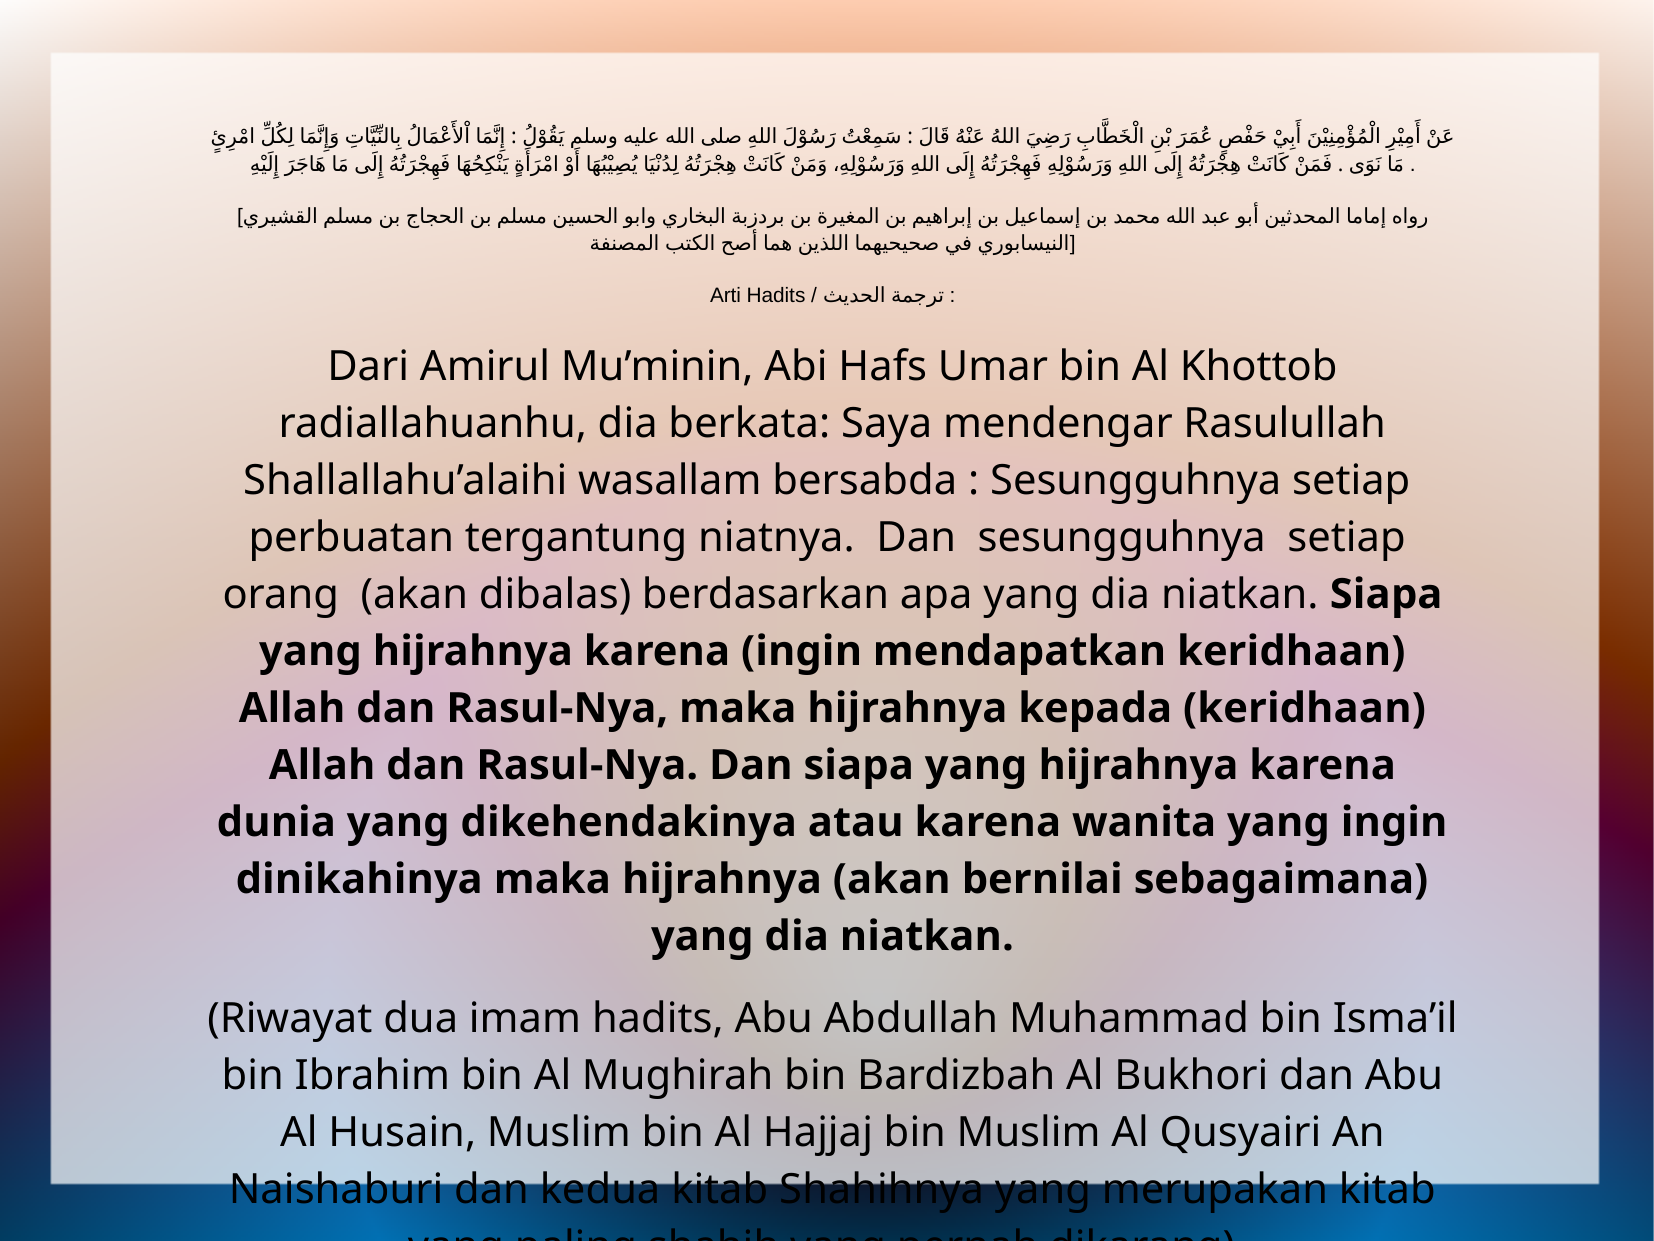

عَنْ أَمِيْرِ الْمُؤْمِنِيْنَ أَبِيْ حَفْصٍ عُمَرَ بْنِ الْخَطَّابِ رَضِيَ اللهُ عَنْهُ قَالَ : سَمِعْتُ رَسُوْلَ اللهِ صلى الله عليه وسلم يَقُوْلُ : إِنَّمَا اْلأَعْمَالُ بِالنِّيَّاتِ وَإِنَّمَا لِكُلِّ امْرِئٍ مَا نَوَى . فَمَنْ كَانَتْ هِجْرَتُهُ إِلَى اللهِ وَرَسُوْلِهِ فَهِجْرَتُهُ إِلَى اللهِ وَرَسُوْلِهِ، وَمَنْ كَانَتْ هِجْرَتُهُ لِدُنْيَا يُصِيْبُهَا أَوْ امْرَأَةٍ يَنْكِحُهَا فَهِجْرَتُهُ إِلَى مَا هَاجَرَ إِلَيْهِ .
[رواه إماما المحدثين أبو عبد الله محمد بن إسماعيل بن إبراهيم بن المغيرة بن بردزبة البخاري وابو الحسين مسلم بن الحجاج بن مسلم القشيري النيسابوري في صحيحيهما اللذين هما أصح الكتب المصنفة]
Arti Hadits / ترجمة الحديث :
Dari Amirul Mu’minin, Abi Hafs Umar bin Al Khottob radiallahuanhu, dia berkata: Saya mendengar Rasulullah Shallallahu’alaihi wasallam bersabda : Sesungguhnya setiap  perbuatan tergantung niatnya.  Dan  sesungguhnya  setiap  orang  (akan dibalas) berdasarkan apa yang dia niatkan. Siapa yang hijrahnya karena (ingin mendapatkan keridhaan) Allah dan Rasul-Nya, maka hijrahnya kepada (keridhaan) Allah dan Rasul-Nya. Dan siapa yang hijrahnya karena dunia yang dikehendakinya atau karena wanita yang ingin dinikahinya maka hijrahnya (akan bernilai sebagaimana) yang dia niatkan.
(Riwayat dua imam hadits, Abu Abdullah Muhammad bin Isma’il bin Ibrahim bin Al Mughirah bin Bardizbah Al Bukhori dan Abu Al Husain, Muslim bin Al Hajjaj bin Muslim Al Qusyairi An Naishaburi dan kedua kitab Shahihnya yang merupakan kitab yang paling shahih yang pernah dikarang) .